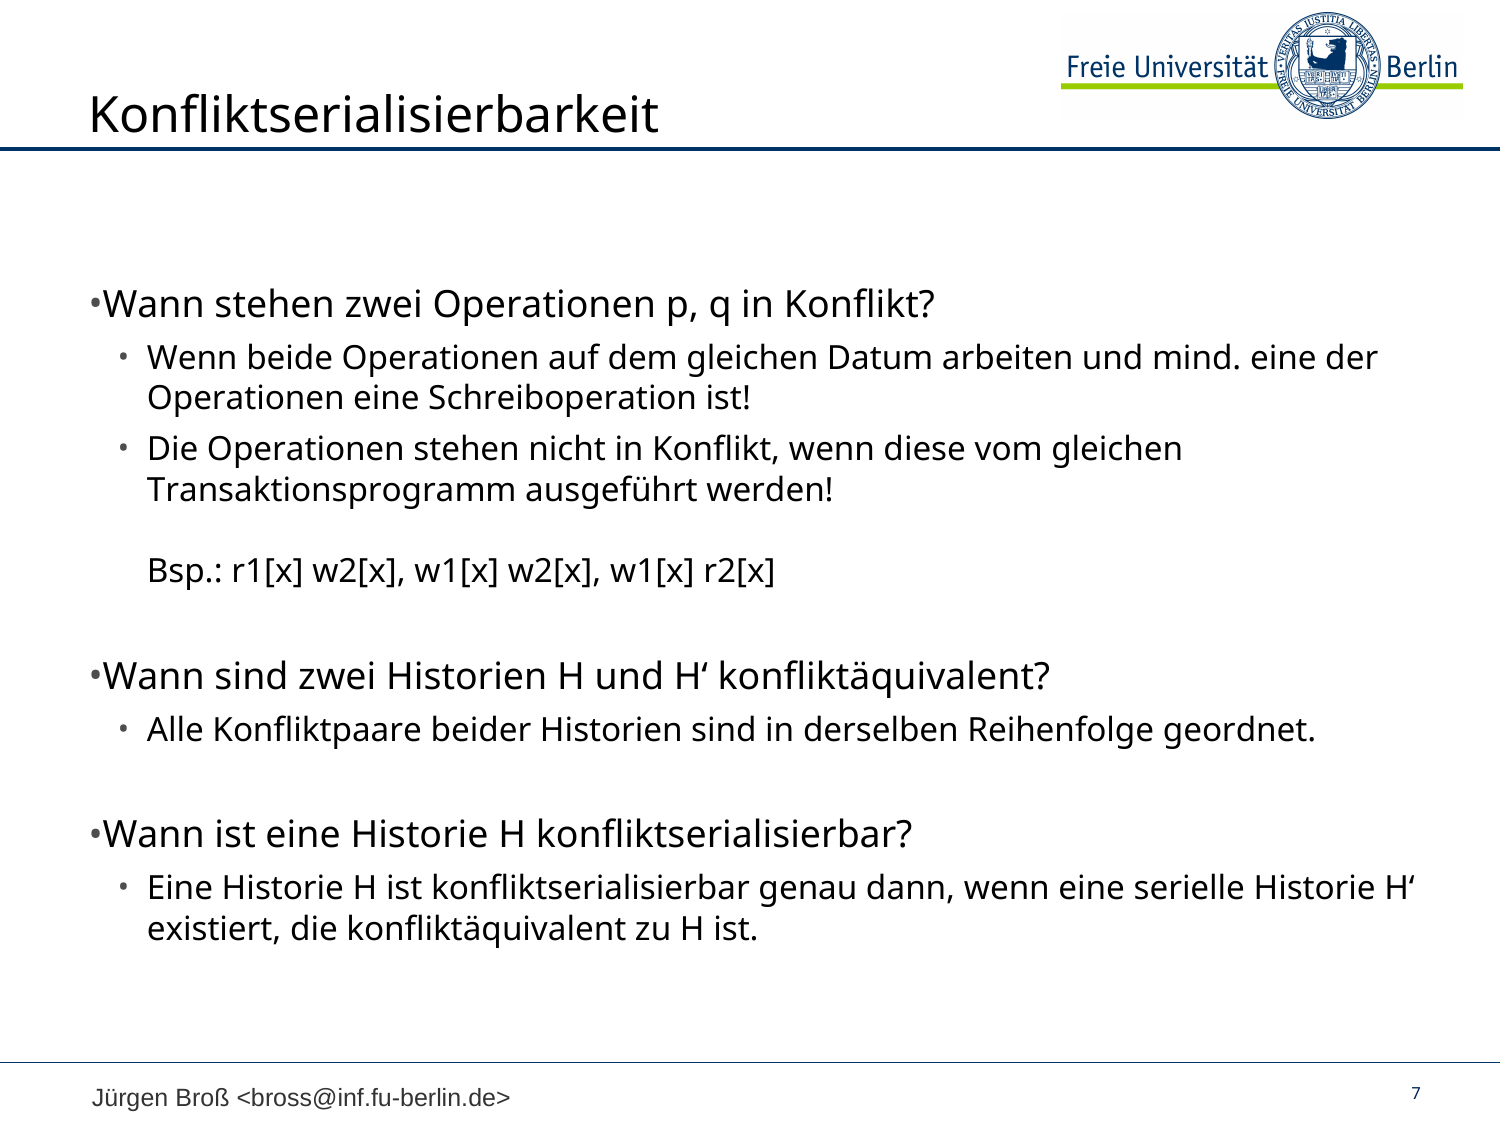

# Konfliktserialisierbarkeit
Wann stehen zwei Operationen p, q in Konflikt?
Wenn beide Operationen auf dem gleichen Datum arbeiten und mind. eine der Operationen eine Schreiboperation ist!
Die Operationen stehen nicht in Konflikt, wenn diese vom gleichen Transaktionsprogramm ausgeführt werden!
Bsp.: r1[x] w2[x], w1[x] w2[x], w1[x] r2[x]
Wann sind zwei Historien H und H‘ konfliktäquivalent?
Alle Konfliktpaare beider Historien sind in derselben Reihenfolge geordnet.
Wann ist eine Historie H konfliktserialisierbar?
Eine Historie H ist konfliktserialisierbar genau dann, wenn eine serielle Historie H‘ existiert, die konfliktäquivalent zu H ist.